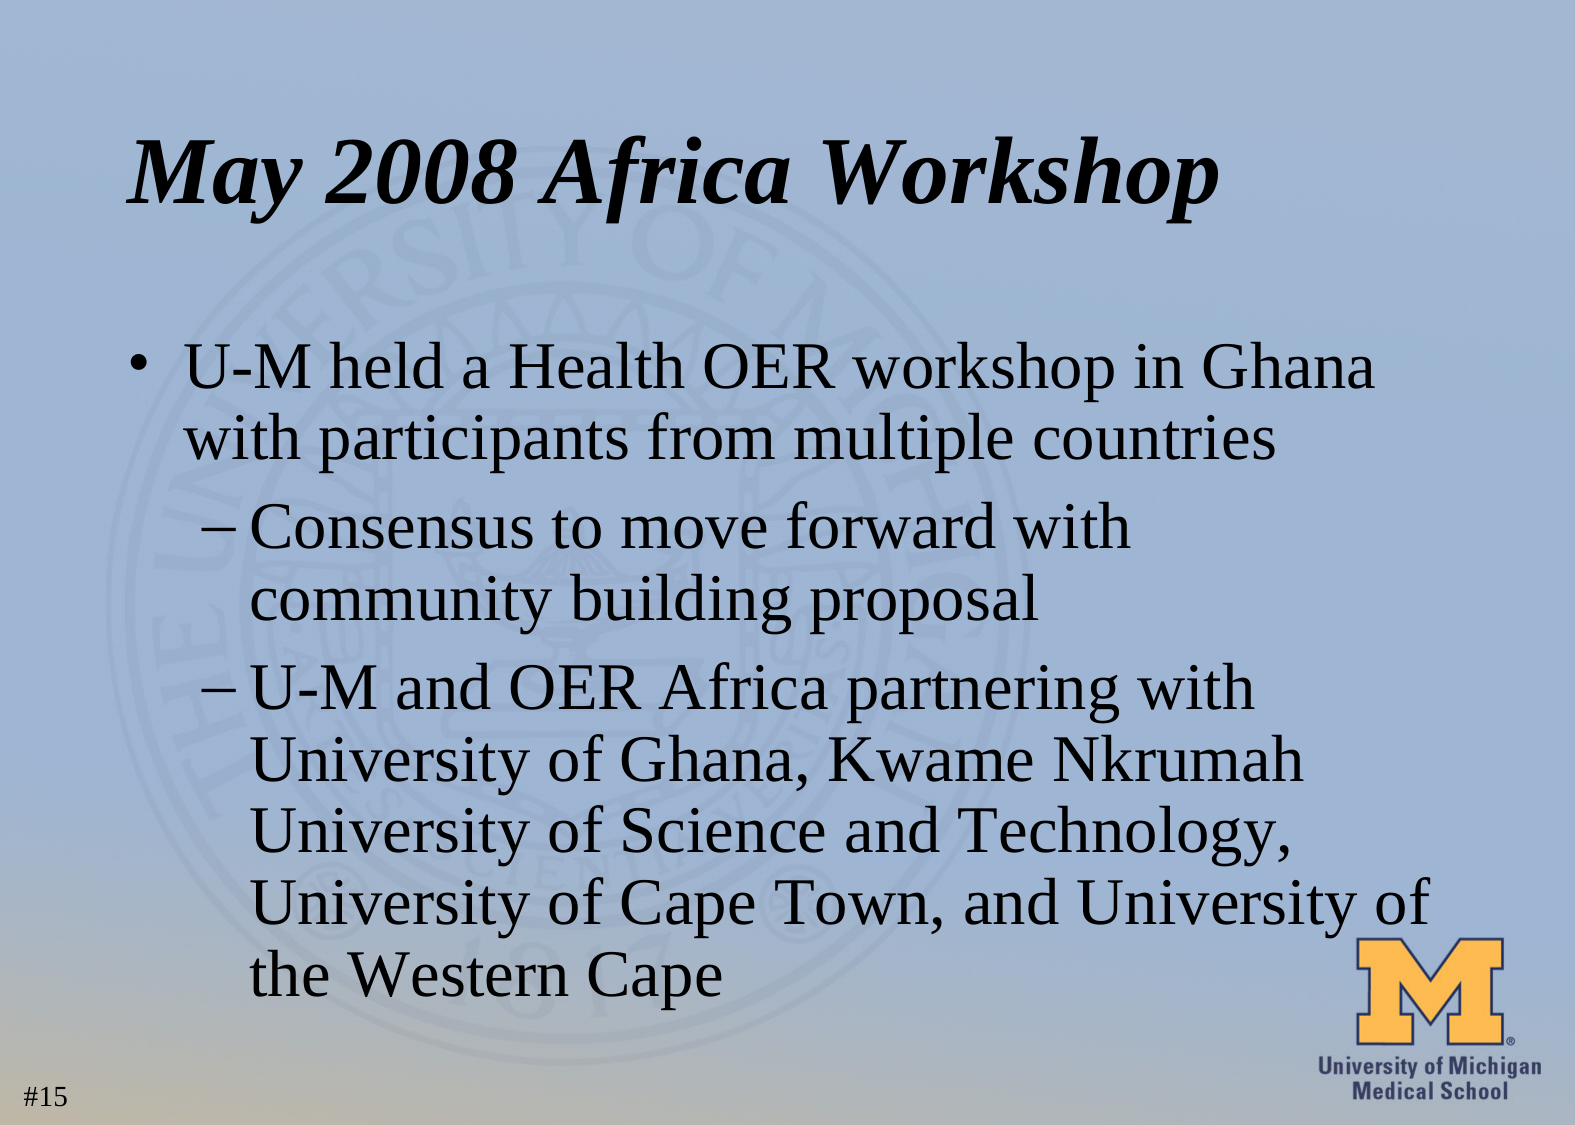

# May 2008 Africa Workshop
U-M held a Health OER workshop in Ghana with participants from multiple countries
Consensus to move forward with community building proposal
U-M and OER Africa partnering with University of Ghana, Kwame Nkrumah University of Science and Technology, University of Cape Town, and University of the Western Cape